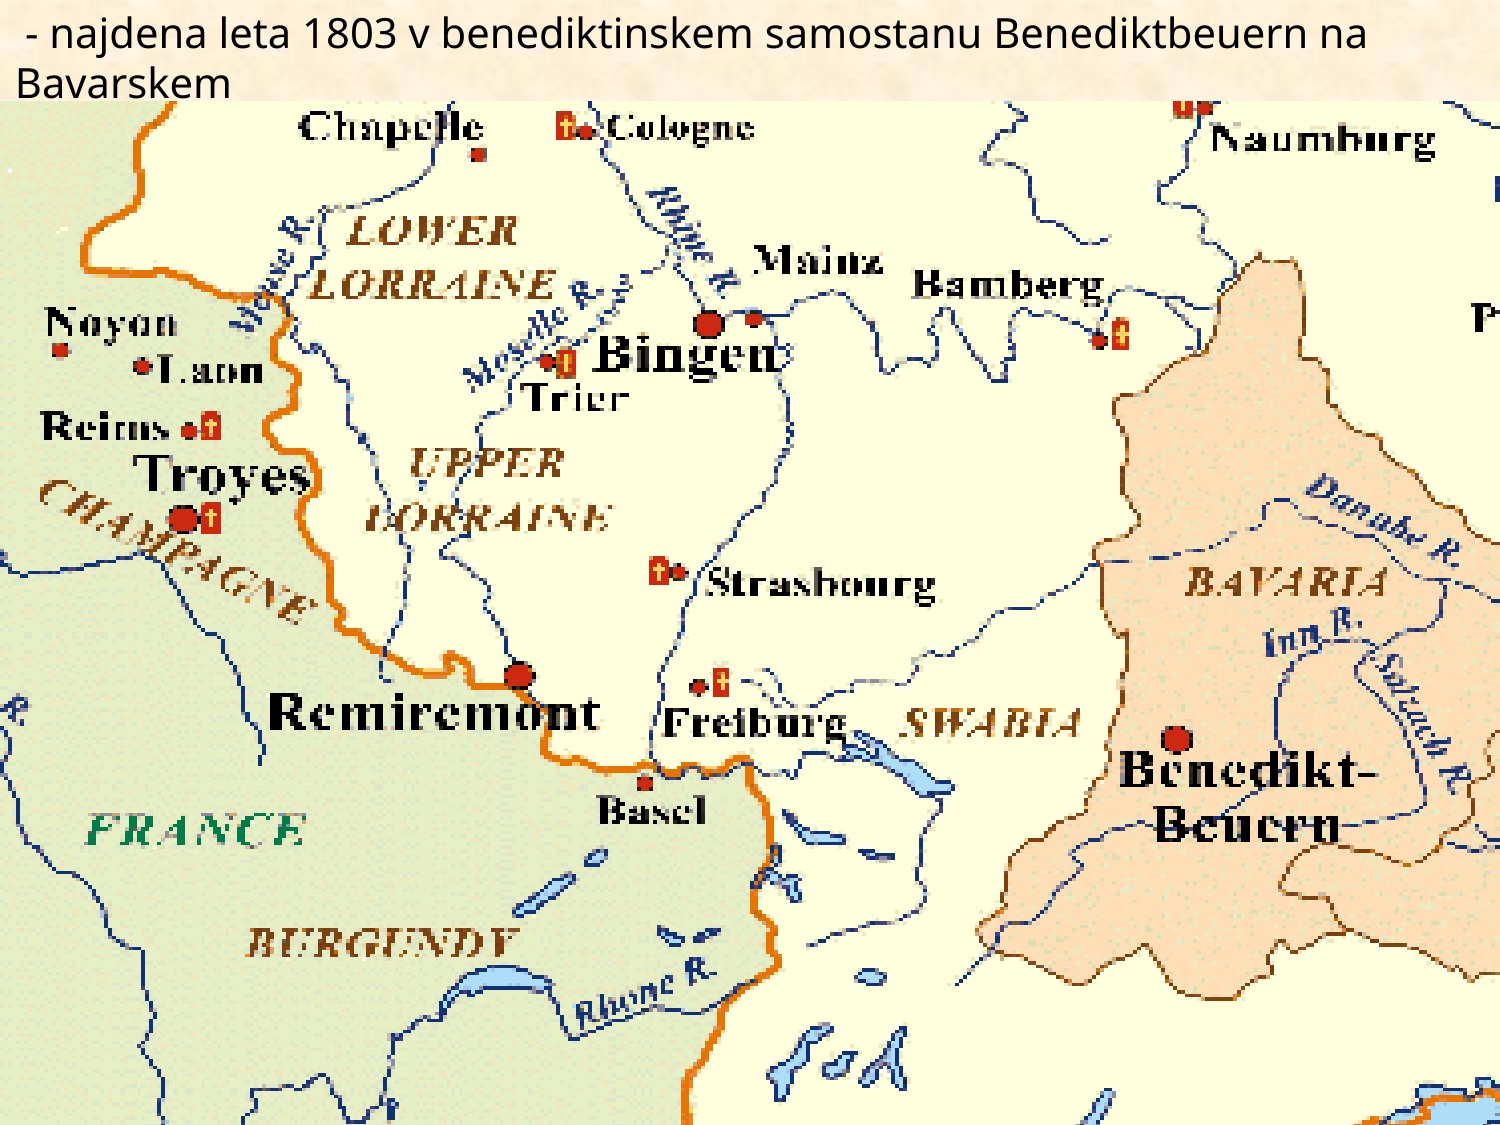

- najdena leta 1803 v benediktinskem samostanu Benediktbeuern na Bavarskem